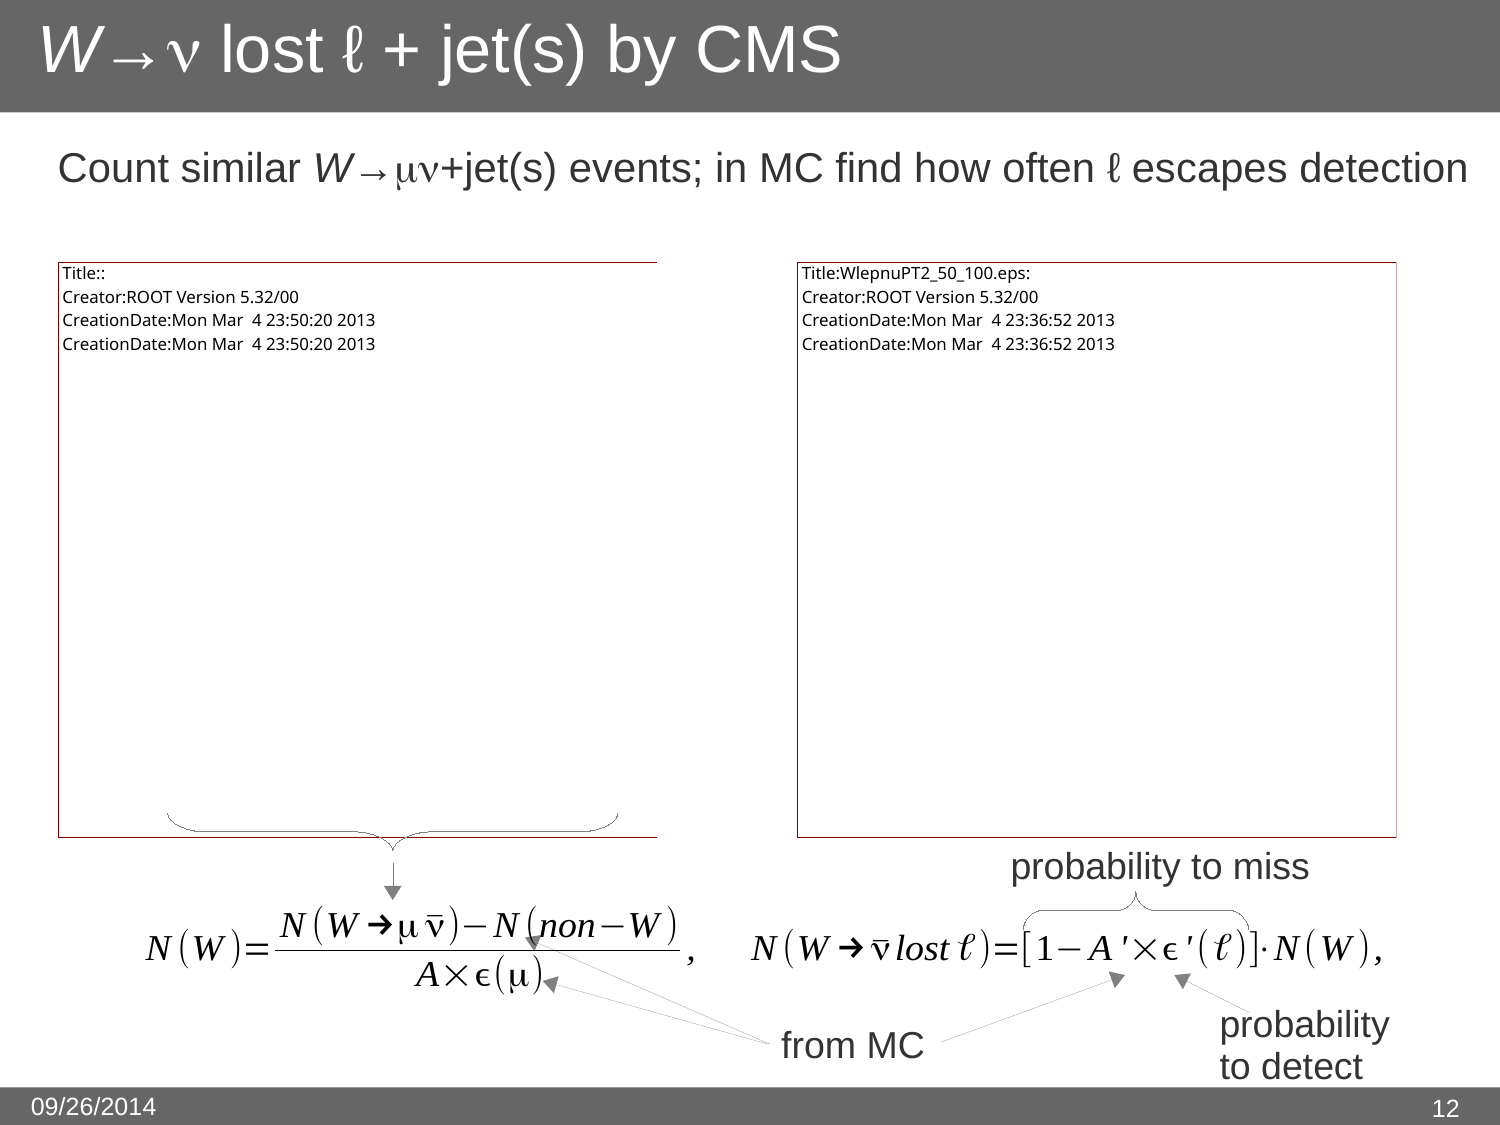

# W→n lost ℓ + jet(s) by CMS
Count similar W→mn+jet(s) events; in MC find how often ℓ escapes detection
probability to miss
probability to detect
from MC